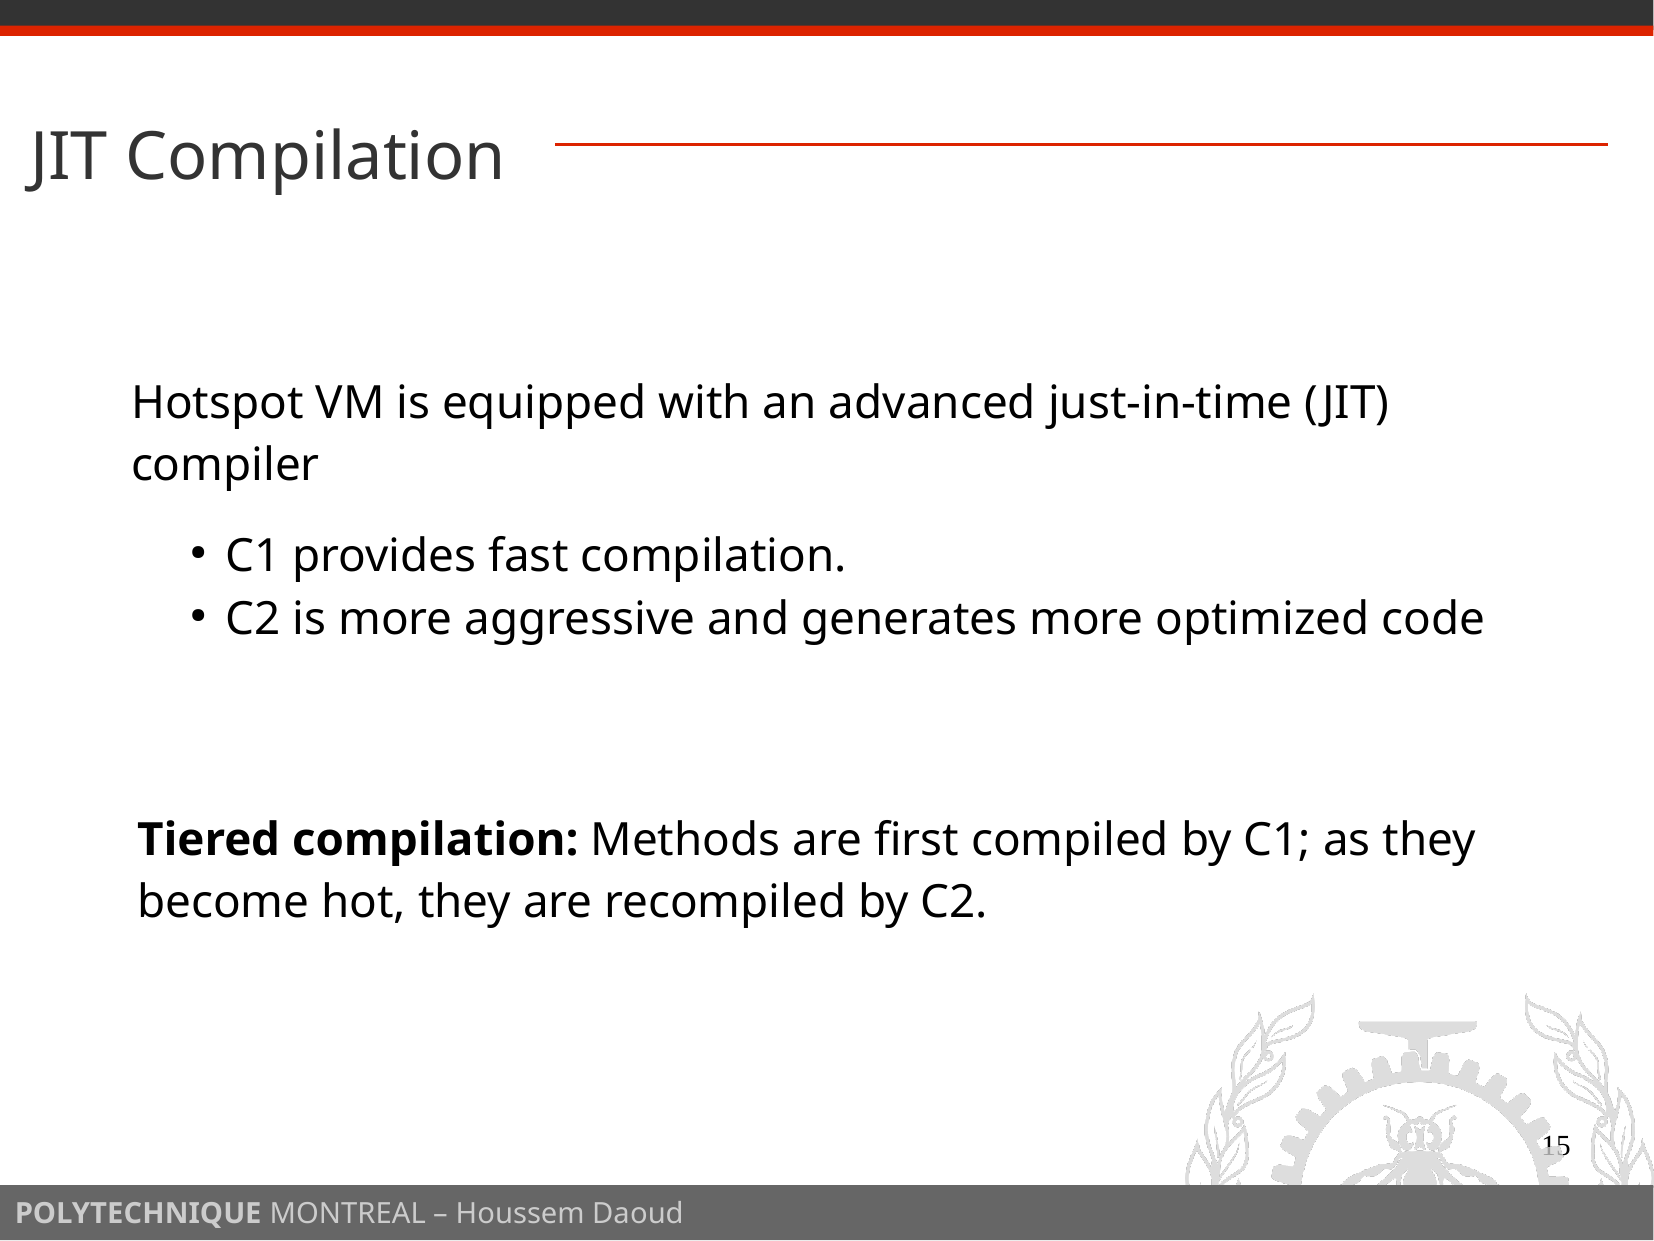

JIT Compilation
Hotspot VM is equipped with an advanced just-in-time (JIT) compiler
C1 provides fast compilation.
C2 is more aggressive and generates more optimized code
Tiered compilation: Methods are first compiled by C1; as they become hot, they are recompiled by C2.
15
POLYTECHNIQUE MONTREAL – Houssem Daoud